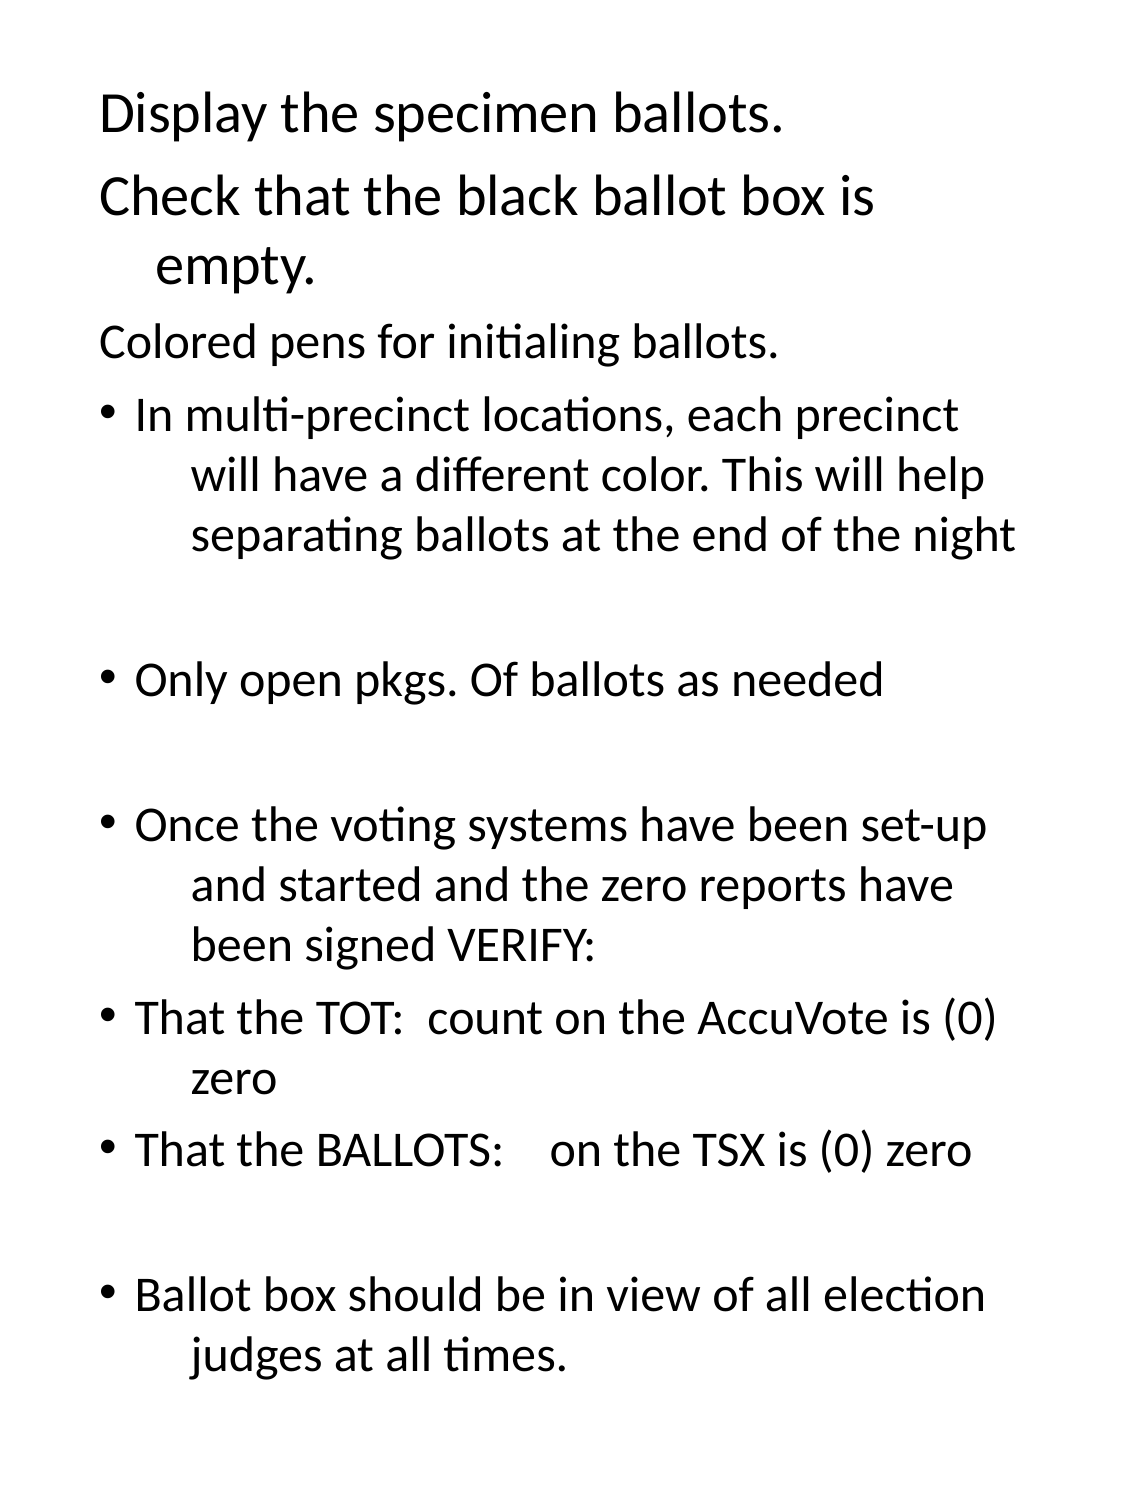

Display the specimen ballots.
Check that the black ballot box is empty.
Colored pens for initialing ballots.
In multi-precinct locations, each precinct will have a different color. This will help separating ballots at the end of the night
Only open pkgs. Of ballots as needed
Once the voting systems have been set-up and started and the zero reports have been signed VERIFY:
That the TOT: count on the AccuVote is (0) zero
That the BALLOTS: on the TSX is (0) zero
Ballot box should be in view of all election judges at all times.